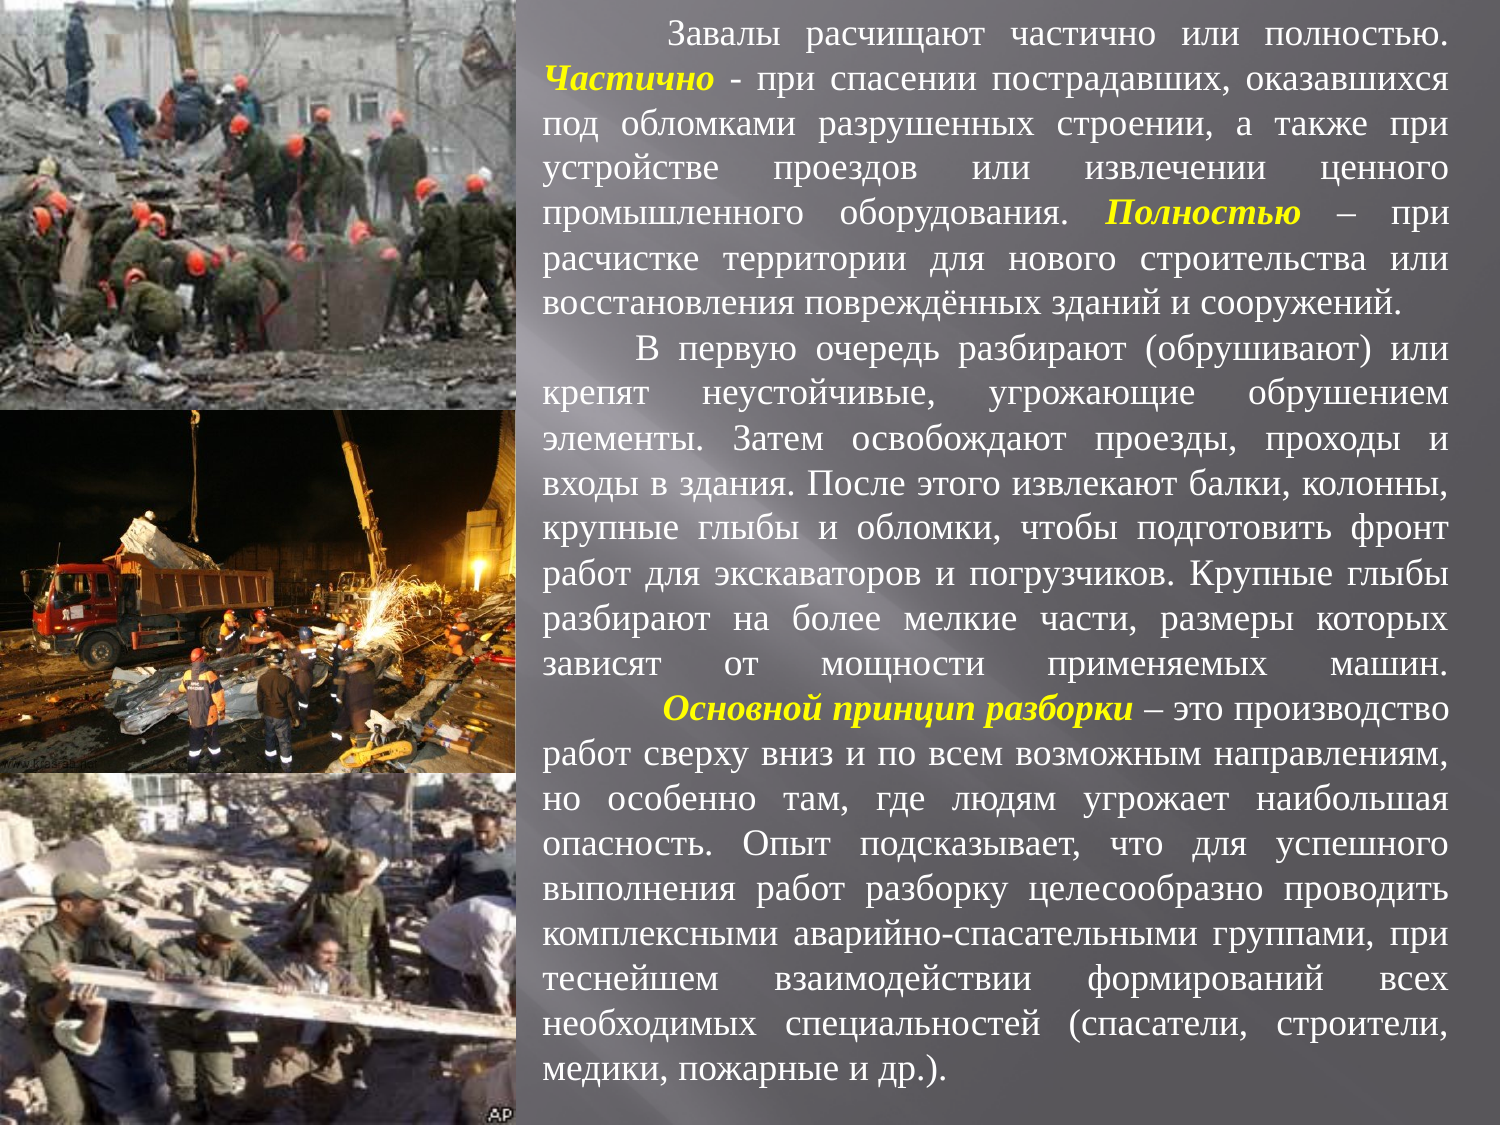

Завалы расчищают частично или полностью. Частично - при спасении пострадавших, оказавшихся под обломками разрушенных строении, а также при устройстве проездов или извлечении ценного промышленного оборудования. Полностью – при расчистке территории для нового строительства или восстановления повреждённых зданий и сооружений.
 В первую очередь разбирают (обрушивают) или крепят неустойчивые, угрожающие обрушением элементы. Затем освобождают проезды, проходы и входы в здания. После этого извлекают балки, колонны, крупные глыбы и обломки, чтобы подготовить фронт работ для экскаваторов и погрузчиков. Крупные глыбы разбирают на более мелкие части, размеры которых зависят от мощности применяемых машин.
 Основной принцип разборки – это производство работ сверху вниз и по всем возможным направлениям, но особенно там, где людям угрожает наибольшая опасность. Опыт подсказывает, что для успешного выполнения работ разборку целесообразно проводить комплексными аварийно-спасательными группами, при теснейшем взаимодействии формирований всех необходимых специальностей (спасатели, строители, медики, пожарные и др.).